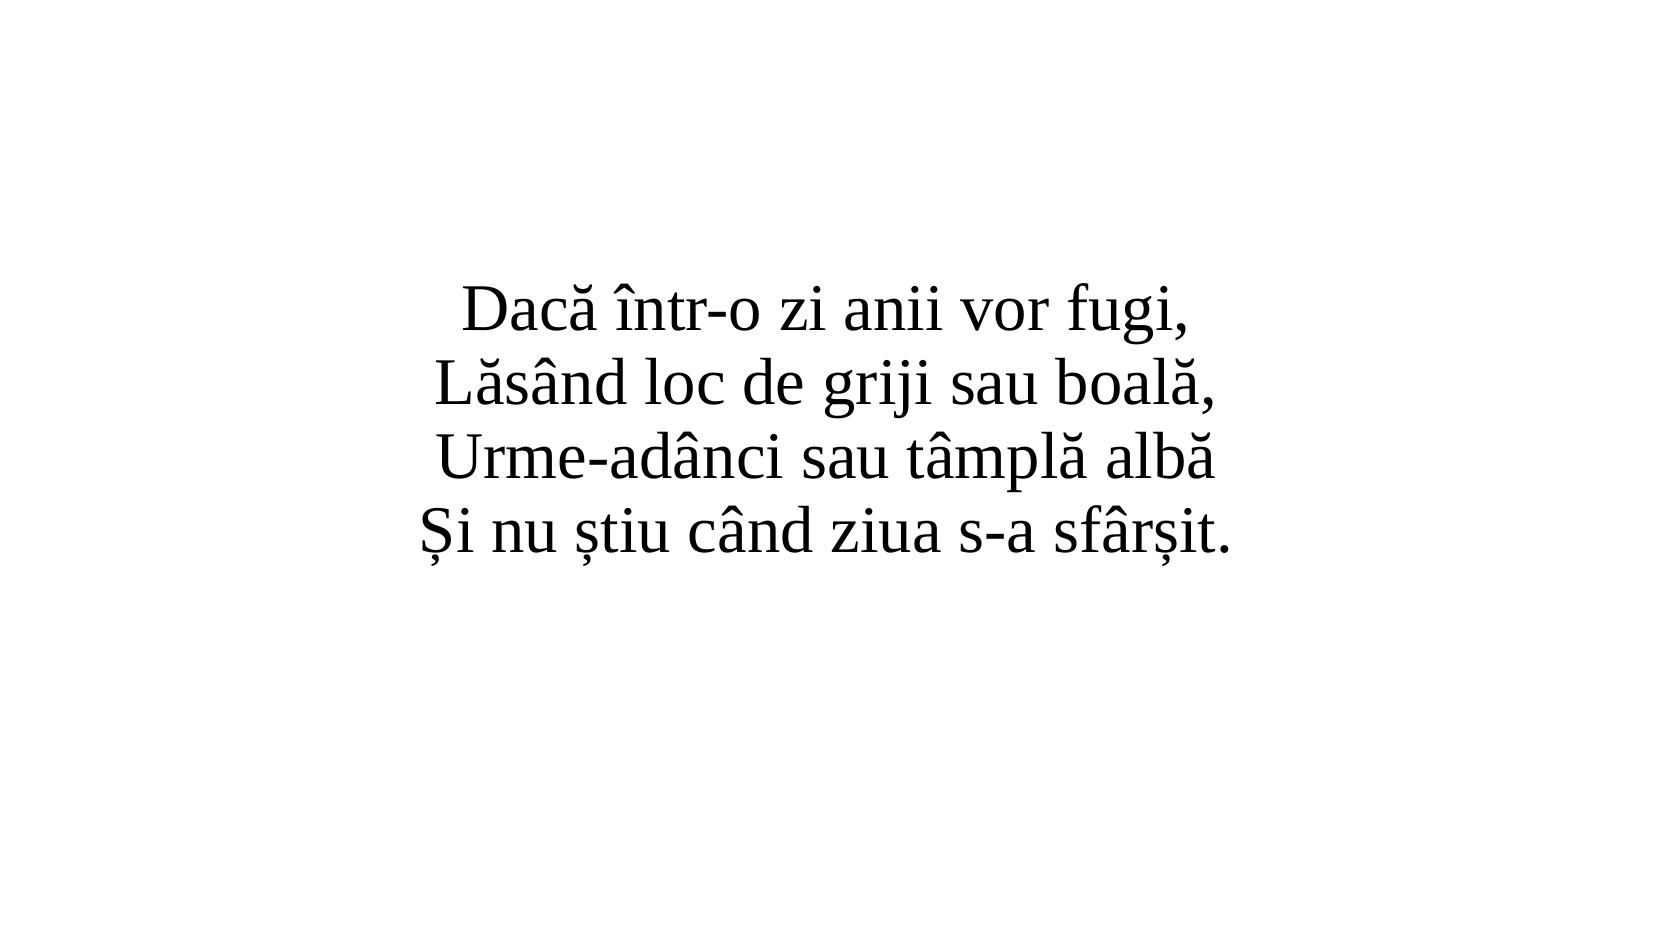

# Dacă într-o zi anii vor fugi,
Lăsând loc de griji sau boală,
Urme-adânci sau tâmplă albă
Și nu știu când ziua s-a sfârșit.